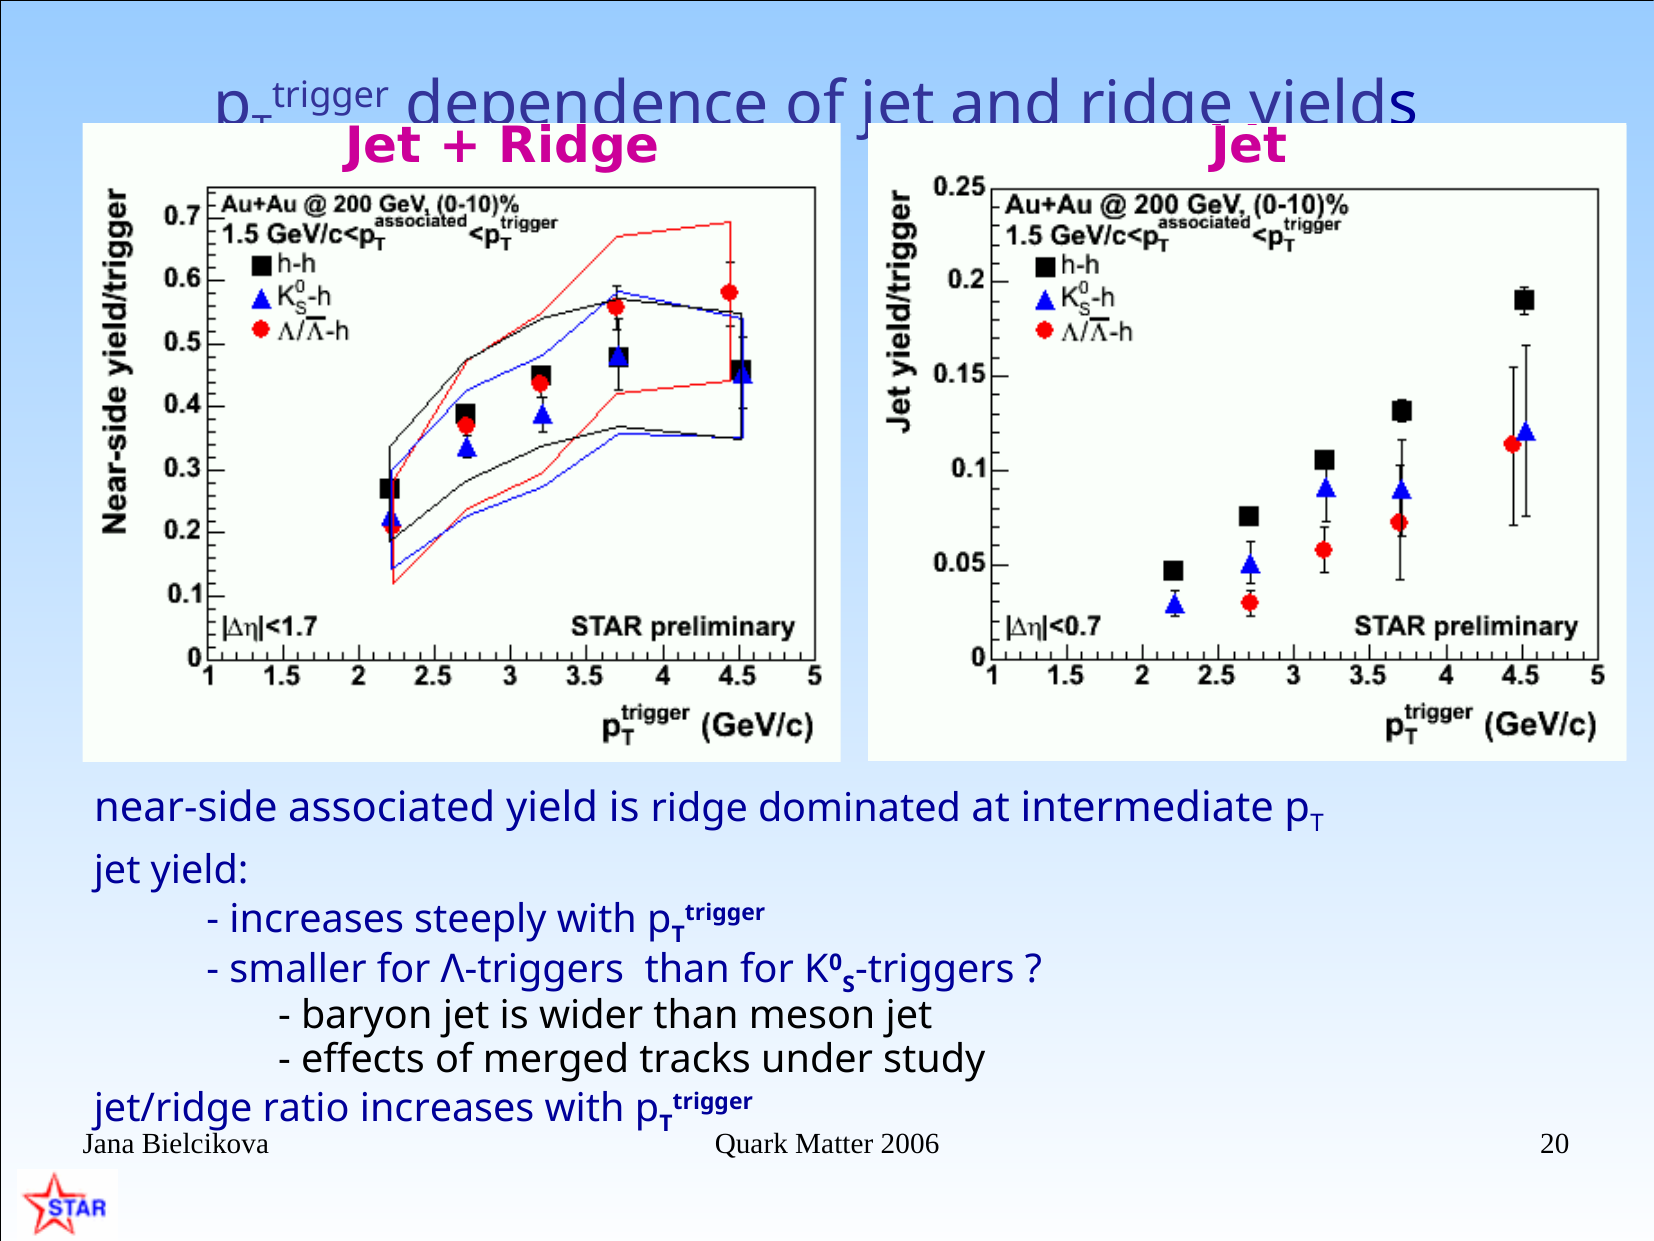

pTtrigger dependence of jet and ridge yields
Jet + Ridge
 Ridge
 Jet
 near-side associated yield is ridge dominated at intermediate pT
 jet yield:
 - increases steeply with pTtrigger
 - smaller for Λ-triggers than for K0S-triggers ?
 - baryon jet is wider than meson jet
 - effects of merged tracks under study
 jet/ridge ratio increases with pTtrigger
Jana Bielcikova
Quark Matter 2006
20